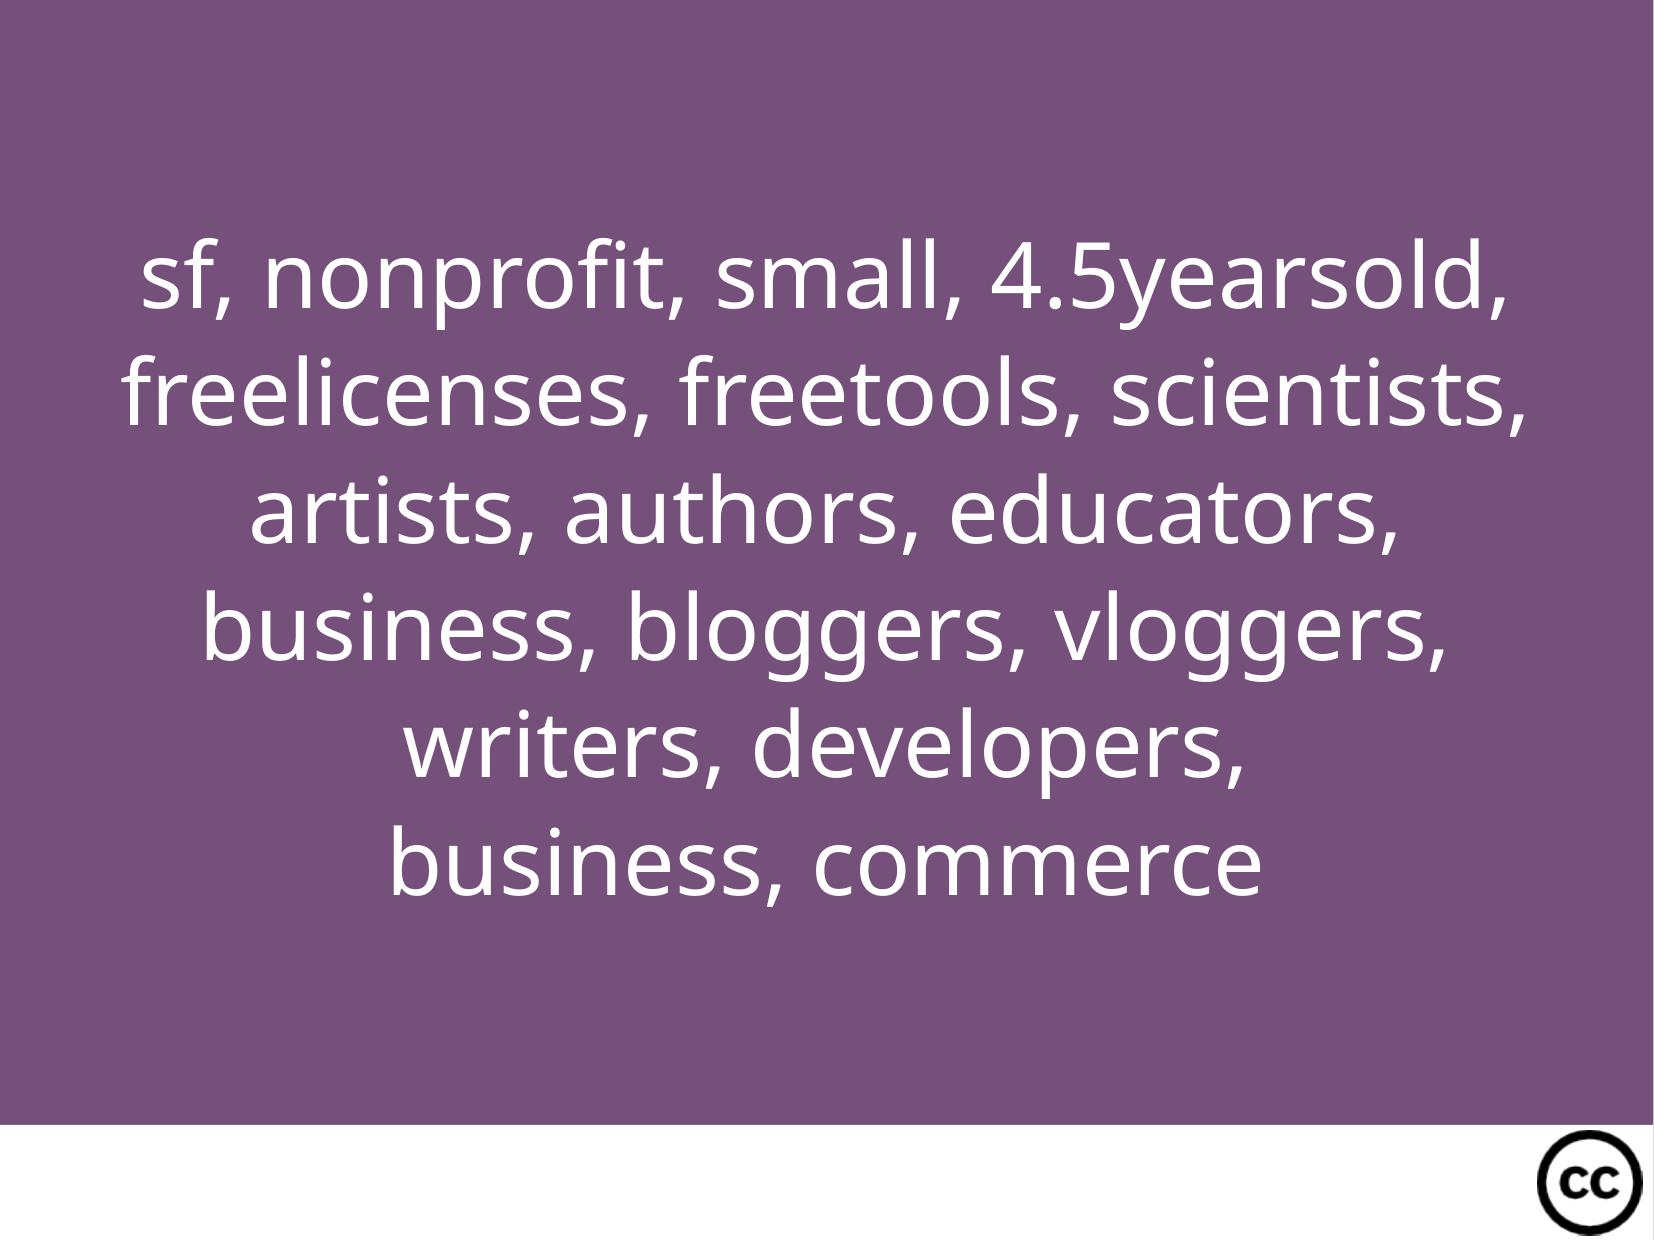

# sf, nonprofit, small, 4.5yearsold, freelicenses, freetools, scientists, artists, authors, educators, business, bloggers, vloggers, writers, developers, business, commerce